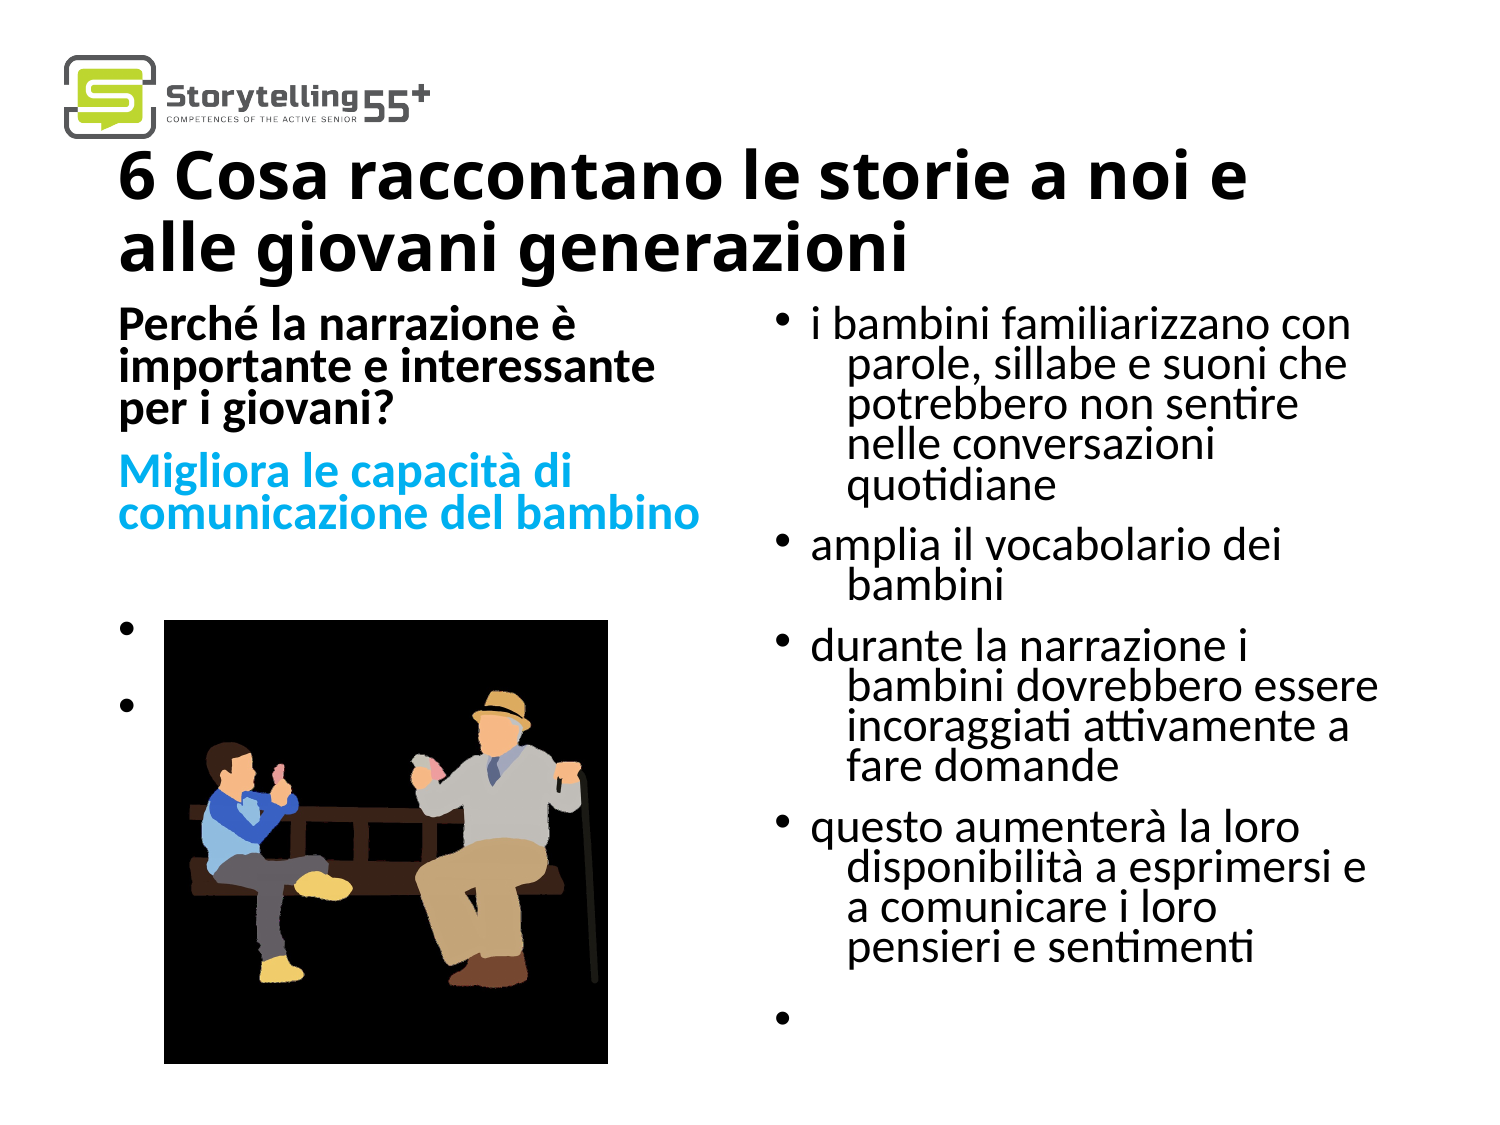

# 6 Cosa raccontano le storie a noi e alle giovani generazioni
Perché la narrazione è importante e interessante per i giovani?
Migliora le capacità di comunicazione del bambino
i bambini familiarizzano con parole, sillabe e suoni che potrebbero non sentire nelle conversazioni quotidiane
amplia il vocabolario dei bambini
durante la narrazione i bambini dovrebbero essere incoraggiati attivamente a fare domande
questo aumenterà la loro disponibilità a esprimersi e a comunicare i loro pensieri e sentimenti